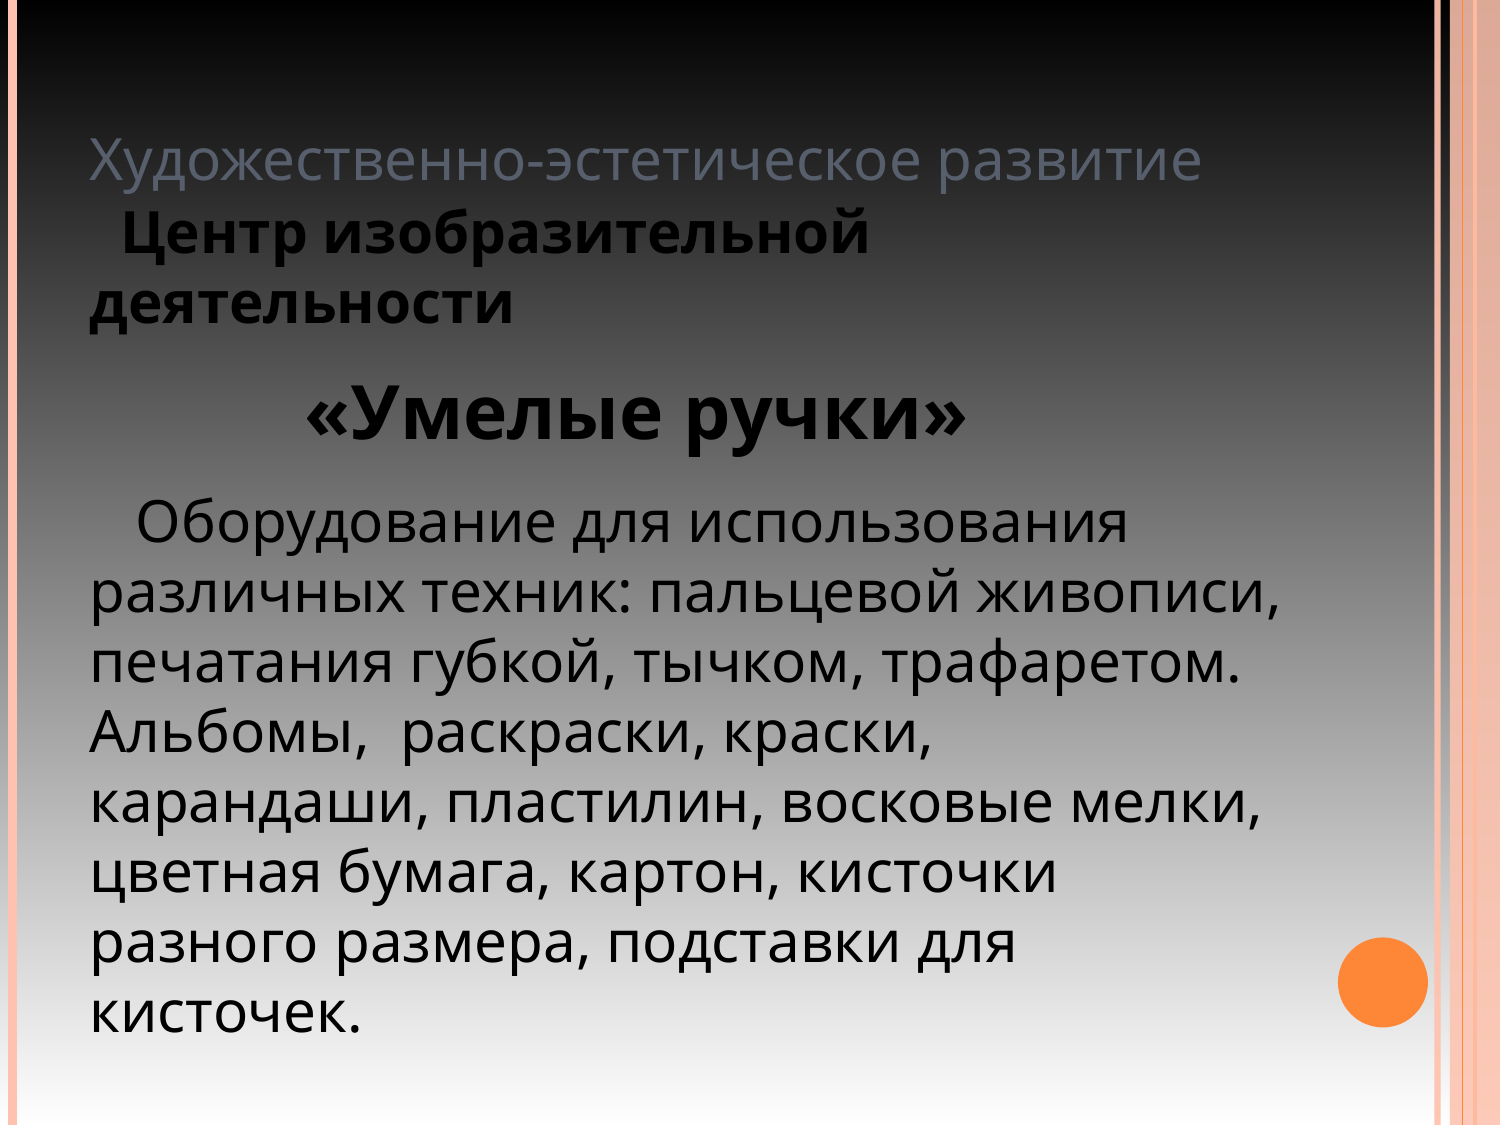

# Художественно-эстетическое развитие
 Центр изобразительной деятельности
 «Умелые ручки»
 Оборудование для использования различных техник: пальцевой живописи, печатания губкой, тычком, трафаретом. Альбомы, раскраски, краски, карандаши, пластилин, восковые мелки, цветная бумага, картон, кисточки разного размера, подставки для кисточек.